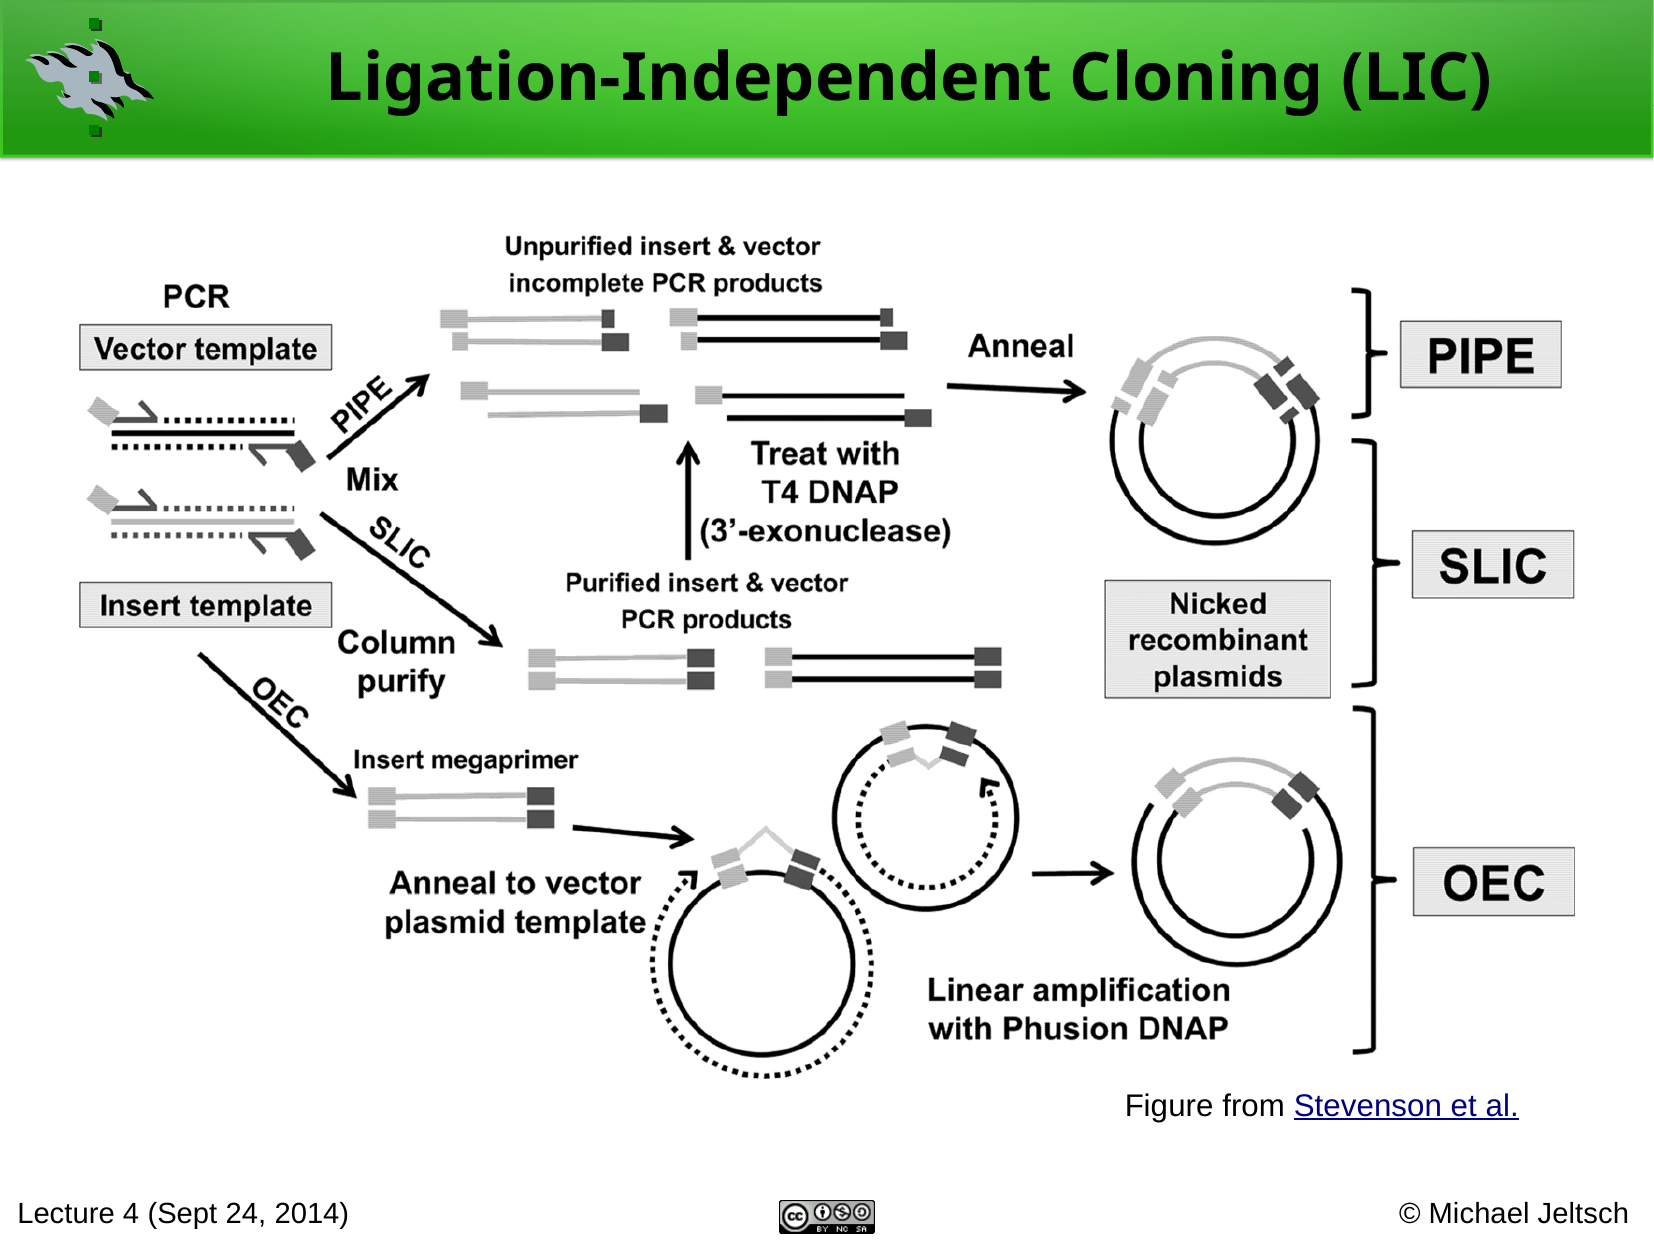

# Ligation-Independent Cloning (LIC)
Figure from Stevenson et al.